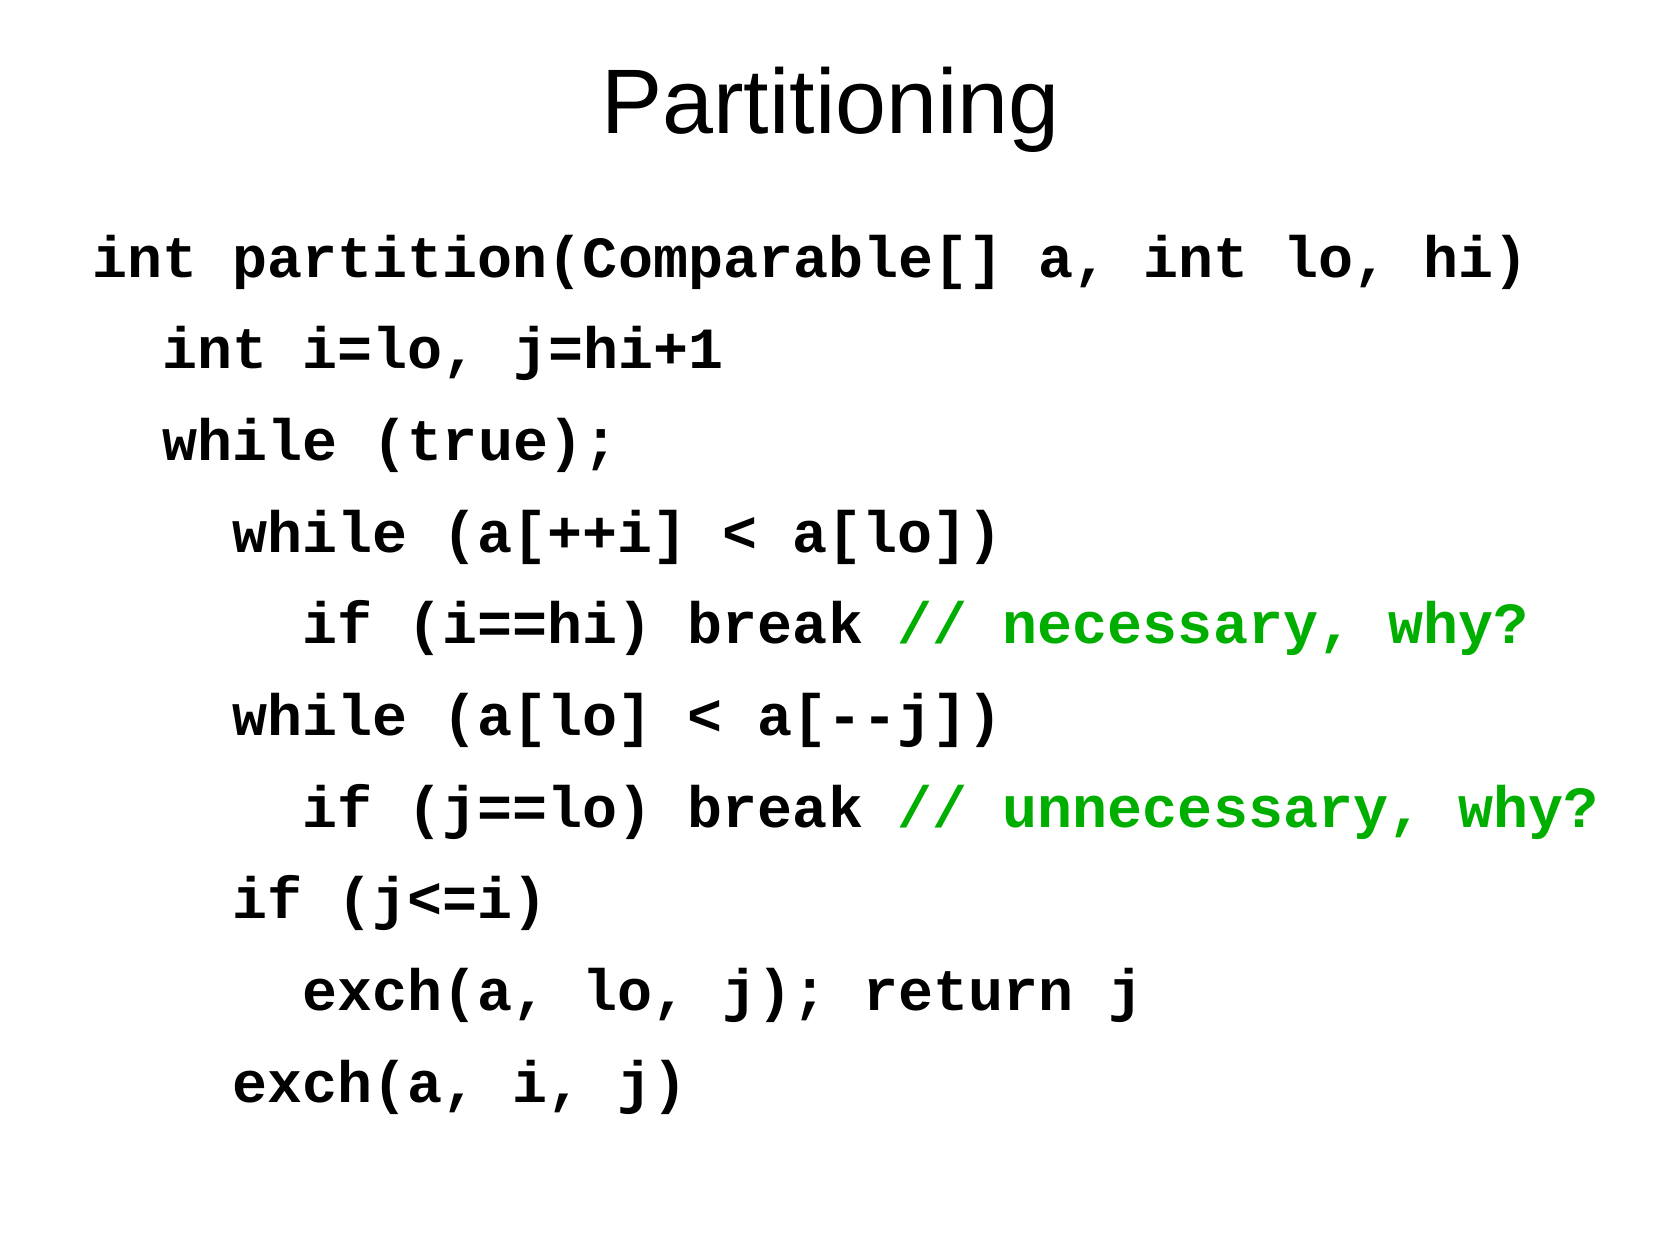

# Partitioning
int partition(Comparable[] a, int lo, hi)
 int i=lo, j=hi+1
 while (true);
 while (a[++i] < a[lo])
 if (i==hi) break // necessary, why?
 while (a[lo] < a[--j])
 if (j==lo) break // unnecessary, why?
 if (j<=i)
 exch(a, lo, j); return j
 exch(a, i, j)